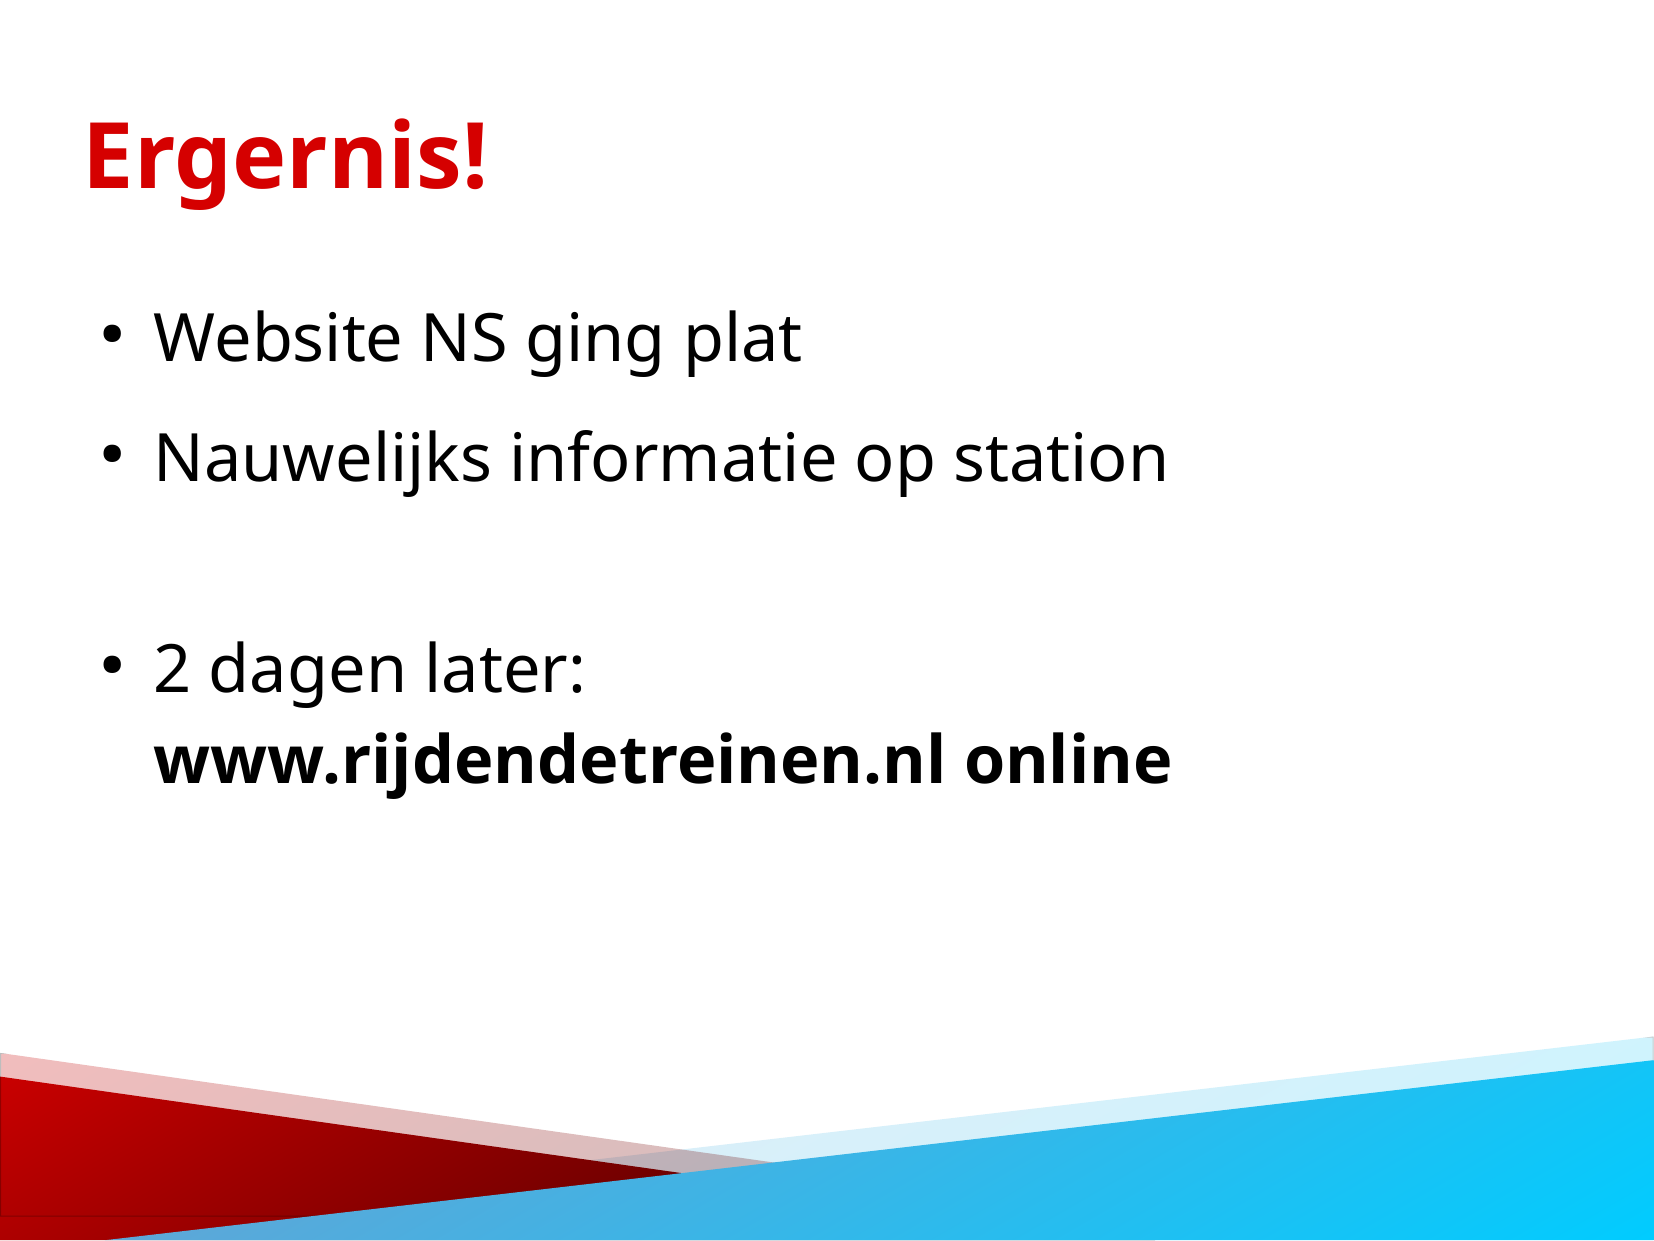

# Ergernis!
Website NS ging plat
Nauwelijks informatie op station
2 dagen later:
www.rijdendetreinen.nl online